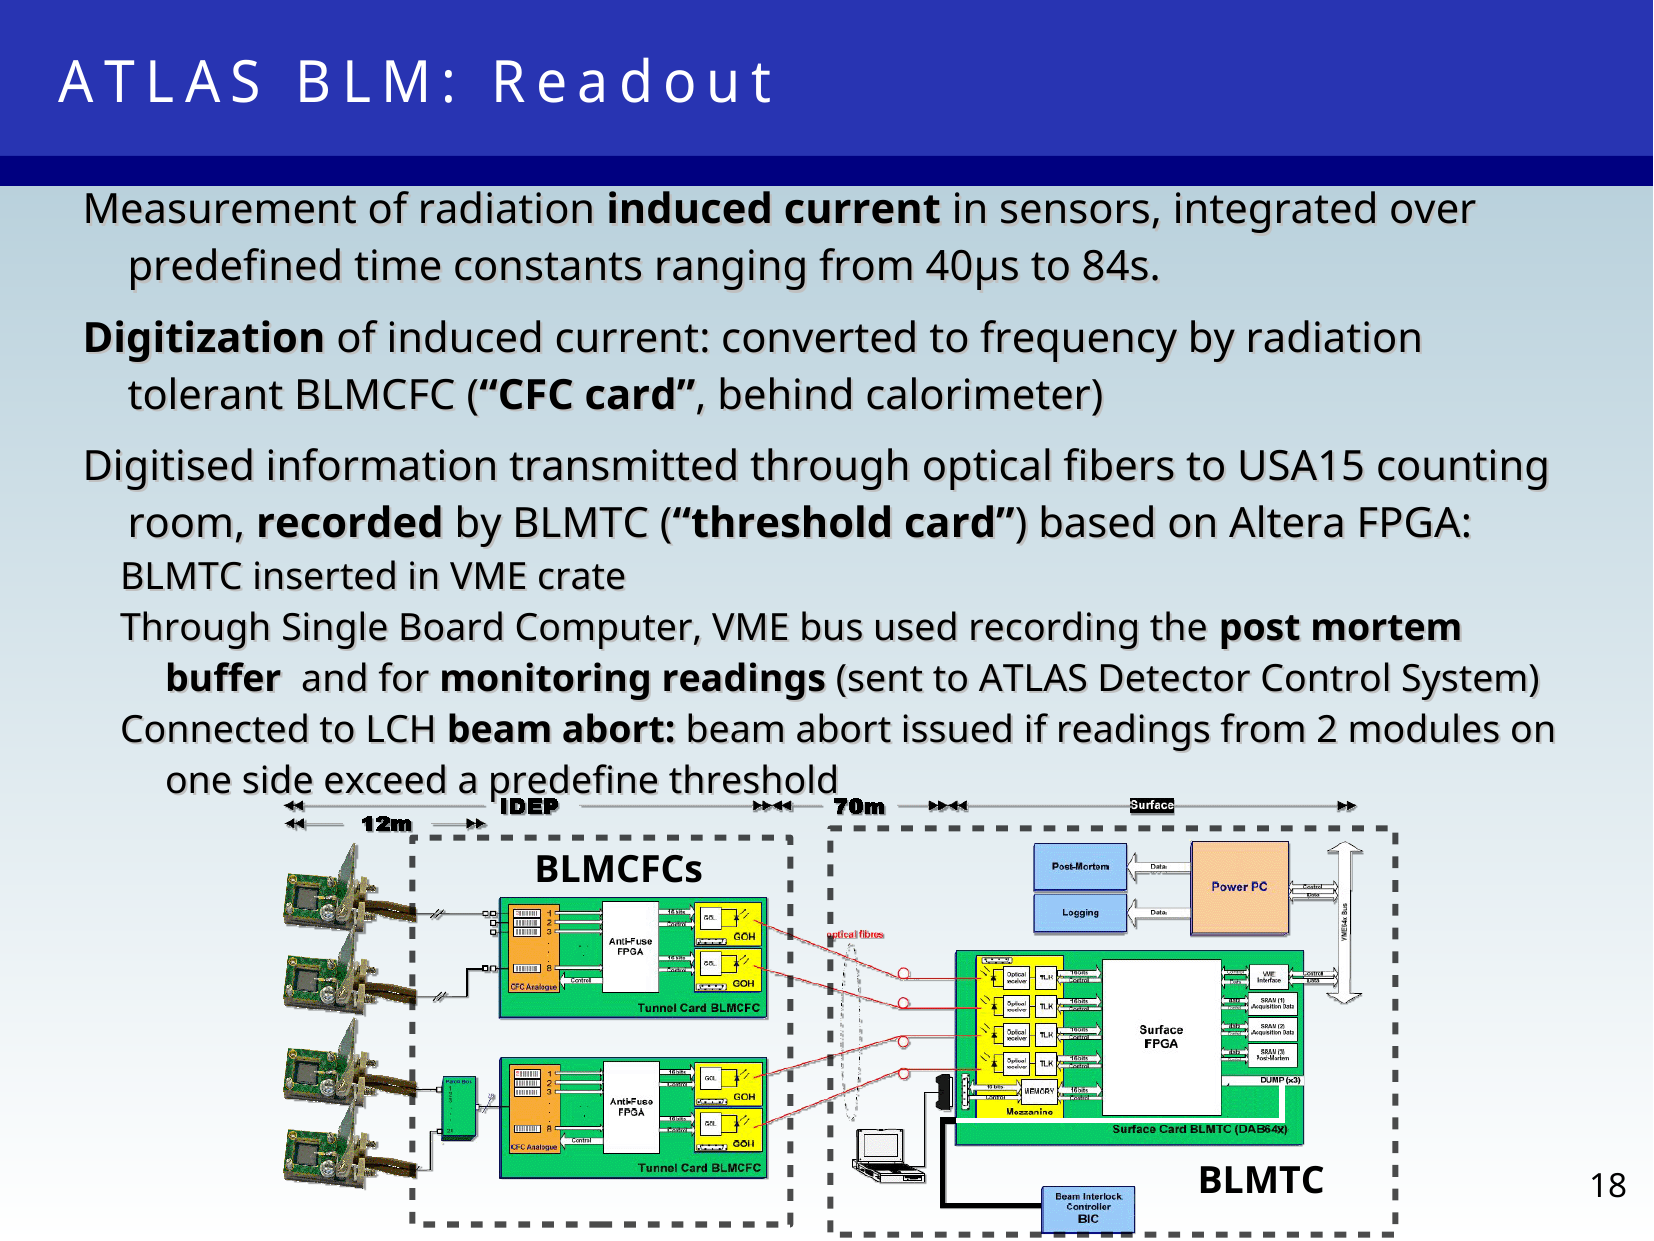

# ATLAS BLM: Readout
Measurement of radiation induced current in sensors, integrated over predefined time constants ranging from 40μs to 84s.
Digitization of induced current: converted to frequency by radiation tolerant BLMCFC (“CFC card”, behind calorimeter)
Digitised information transmitted through optical fibers to USA15 counting room, recorded by BLMTC (“threshold card”) based on Altera FPGA:
BLMTC inserted in VME crate
Through Single Board Computer, VME bus used recording the post mortem buffer and for monitoring readings (sent to ATLAS Detector Control System)
Connected to LCH beam abort: beam abort issued if readings from 2 modules on one side exceed a predefine threshold
BLMCFCs
BLMTC
18